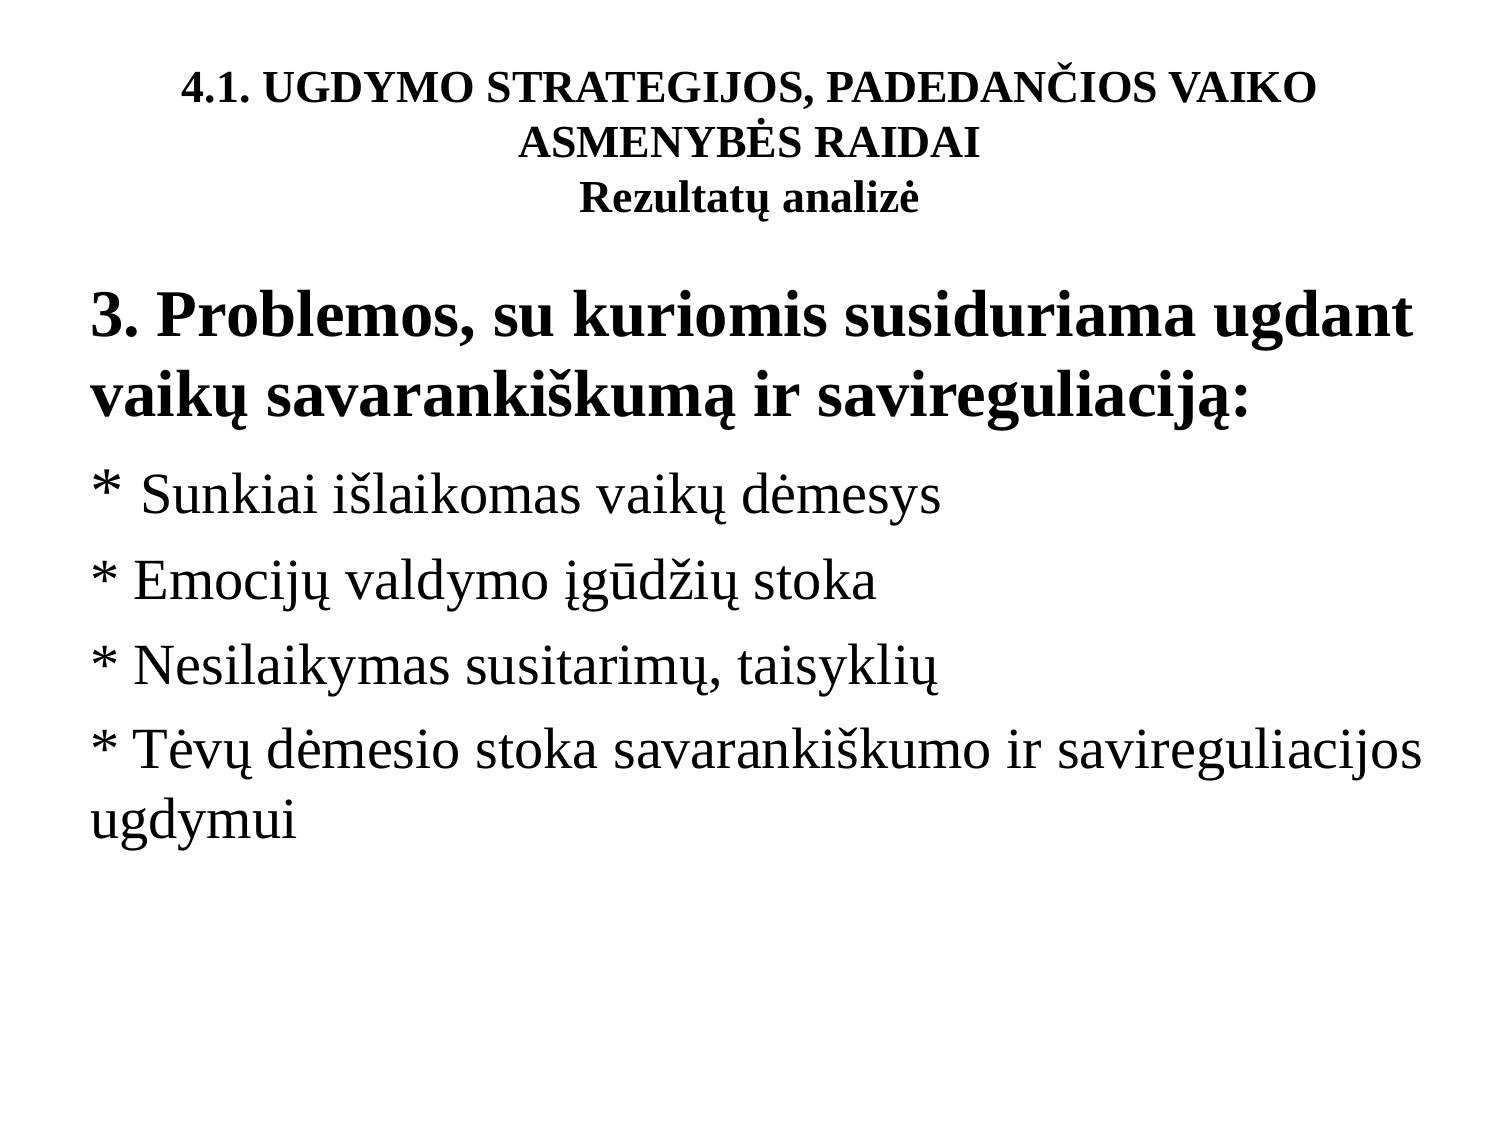

# 4.1. UGDYMO STRATEGIJOS, PADEDANČIOS VAIKO ASMENYBĖS RAIDAI Rezultatų analizė
3. Problemos, su kuriomis susiduriama ugdant vaikų savarankiškumą ir savireguliaciją:
* Sunkiai išlaikomas vaikų dėmesys
* Emocijų valdymo įgūdžių stoka
* Nesilaikymas susitarimų, taisyklių
* Tėvų dėmesio stoka savarankiškumo ir savireguliacijos ugdymui